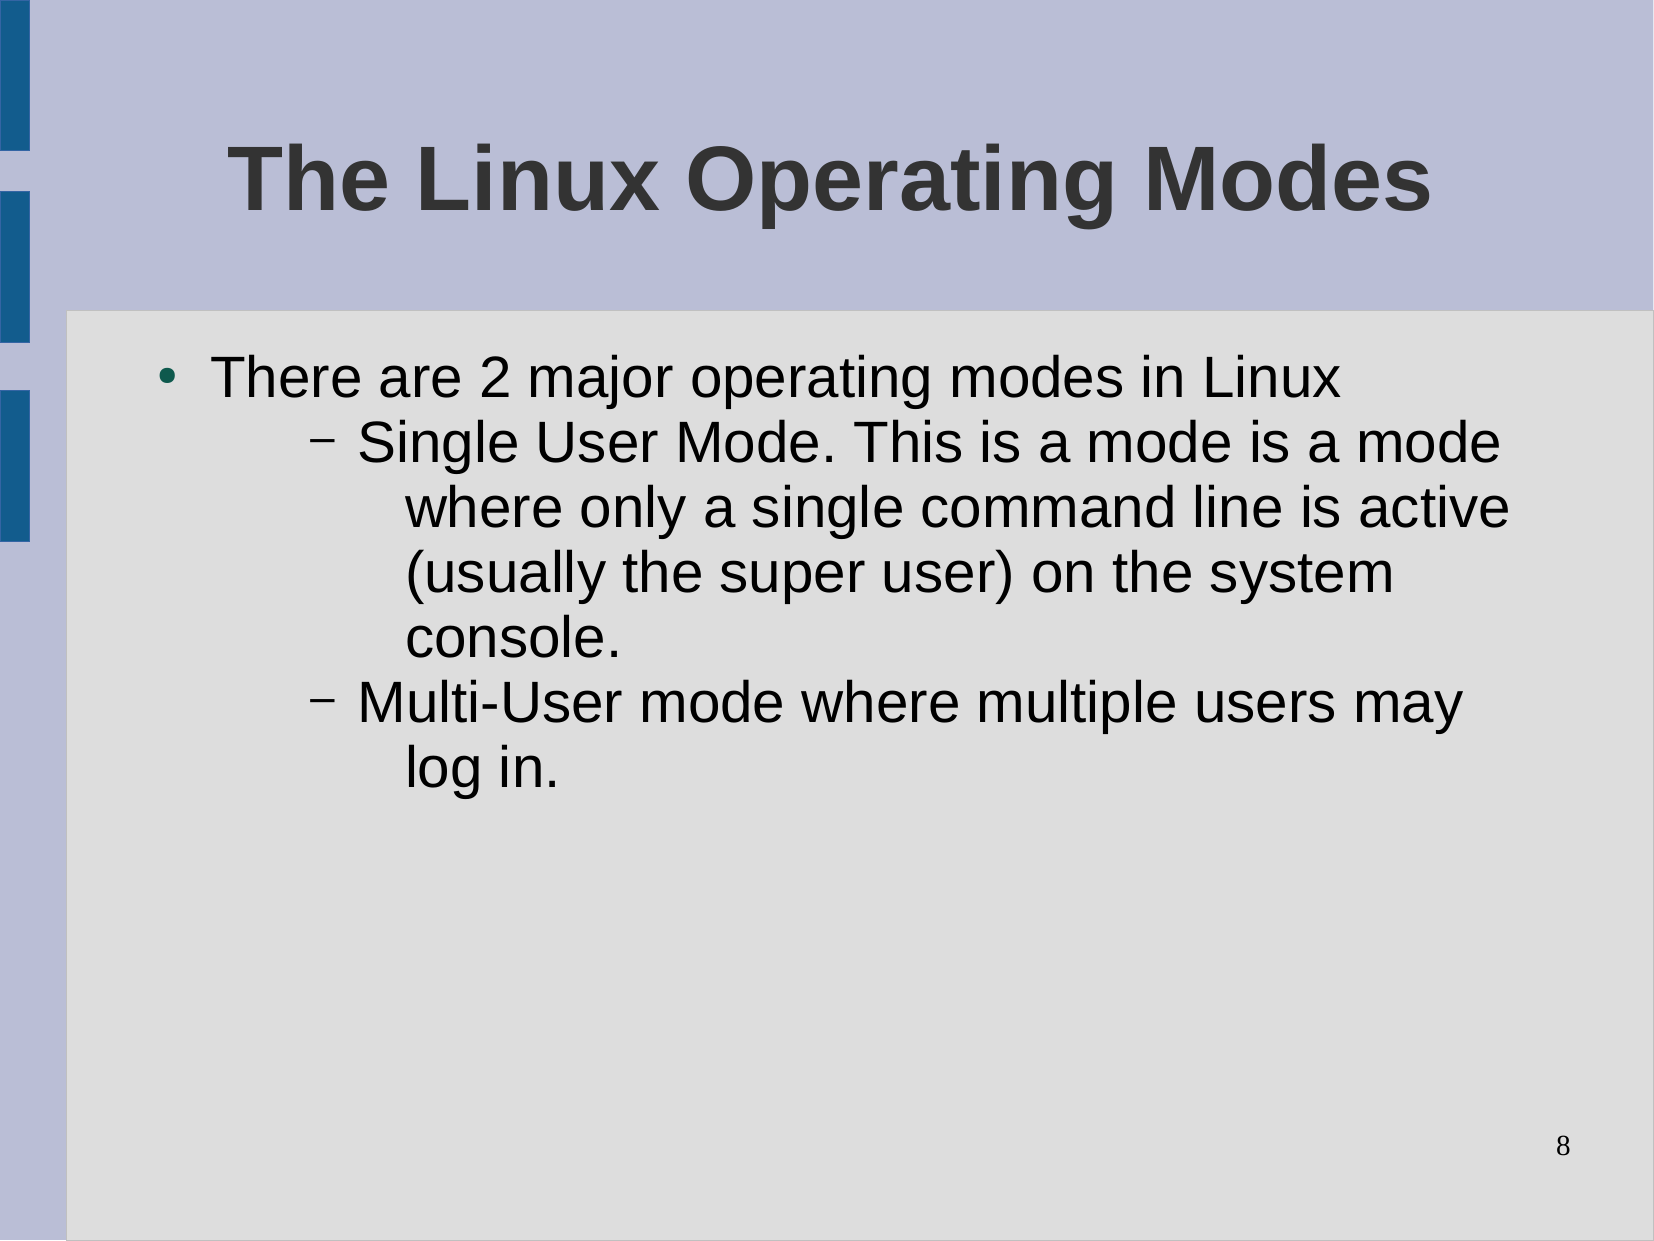

# The Linux Operating Modes
There are 2 major operating modes in Linux
Single User Mode. This is a mode is a mode where only a single command line is active (usually the super user) on the system console.
Multi-User mode where multiple users may log in.
8